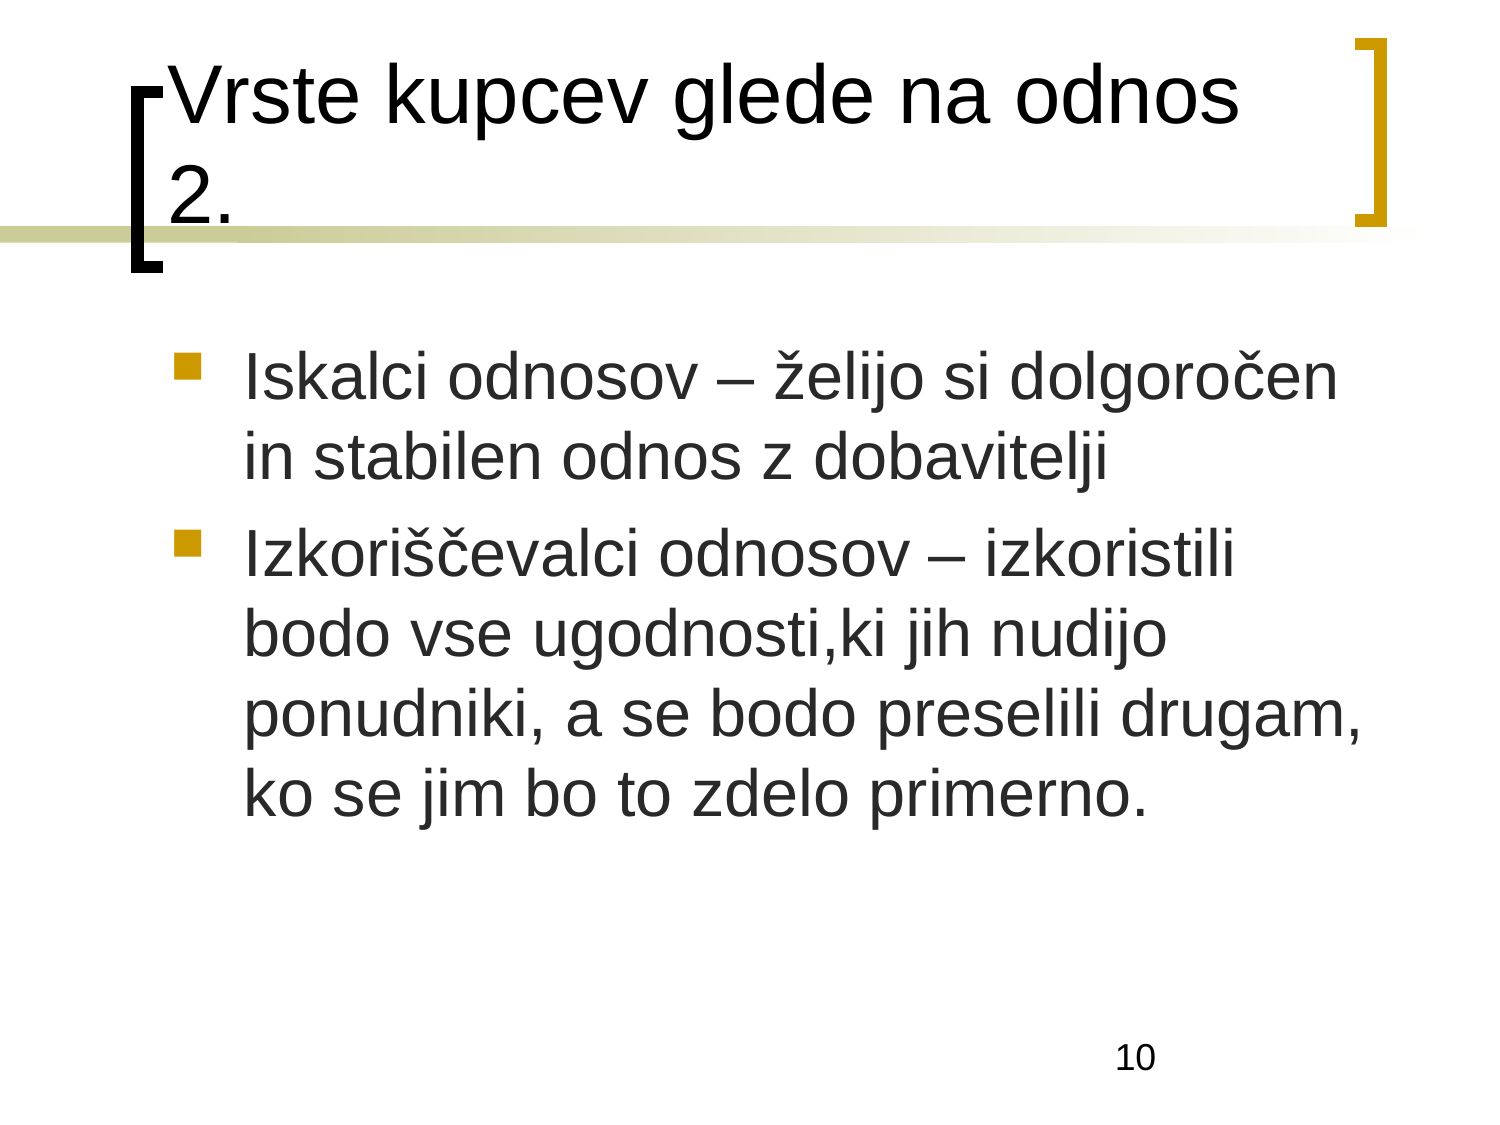

# Vrste kupcev glede na odnos 2.
Iskalci odnosov – želijo si dolgoročen in stabilen odnos z dobavitelji
Izkoriščevalci odnosov – izkoristili bodo vse ugodnosti,ki jih nudijo ponudniki, a se bodo preselili drugam, ko se jim bo to zdelo primerno.
10